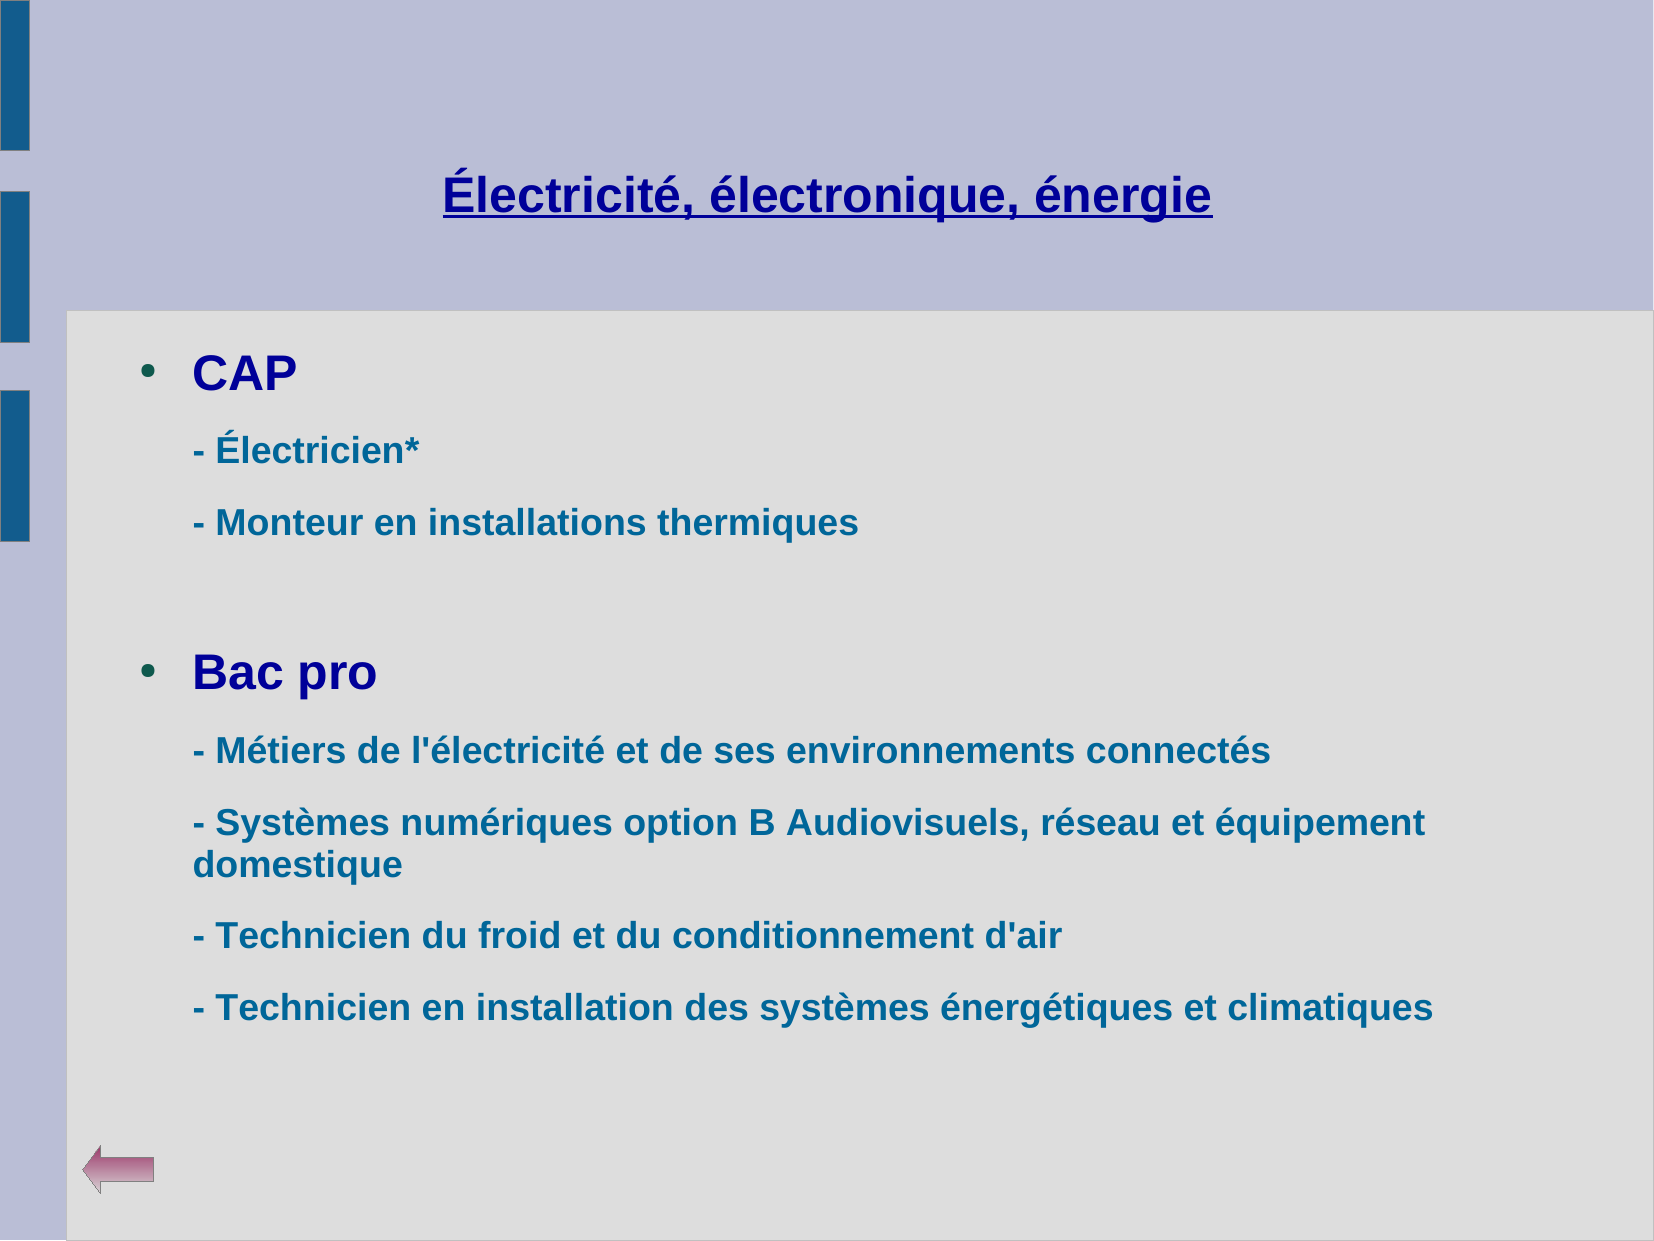

# Électricité, électronique, énergie
CAP
- Électricien*
- Monteur en installations thermiques
Bac pro
- Métiers de l'électricité et de ses environnements connectés
- Systèmes numériques option B Audiovisuels, réseau et équipement domestique
- Technicien du froid et du conditionnement d'air
- Technicien en installation des systèmes énergétiques et climatiques